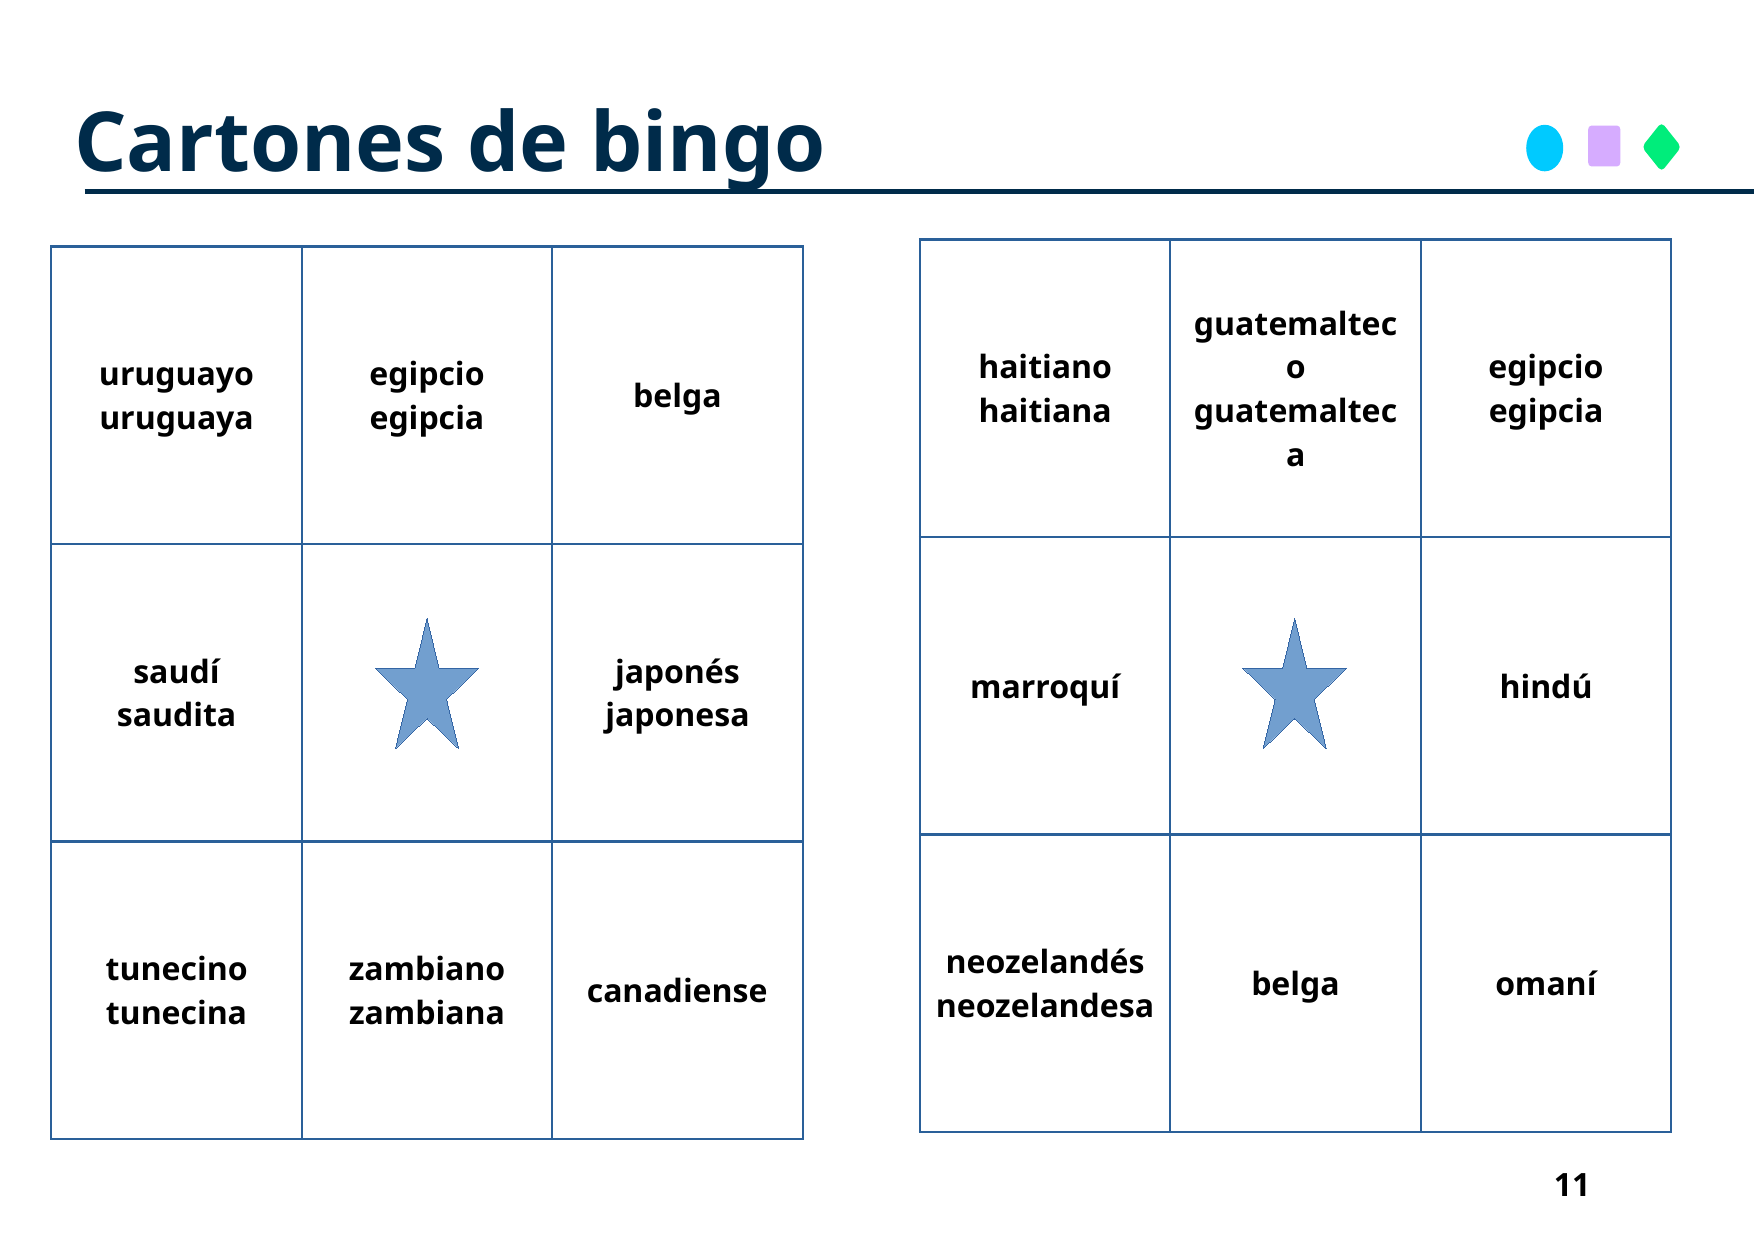

# Cartones de bingo
| haitiano haitiana | guatemalteco guatemalteca | egipcio egipcia |
| --- | --- | --- |
| marroquí | | hindú |
| neozelandés neozelandesa | belga | omaní |
| uruguayo uruguaya | egipcio egipcia | belga |
| --- | --- | --- |
| saudí saudita | | japonés japonesa |
| tunecino tunecina | zambiano zambiana | canadiense |